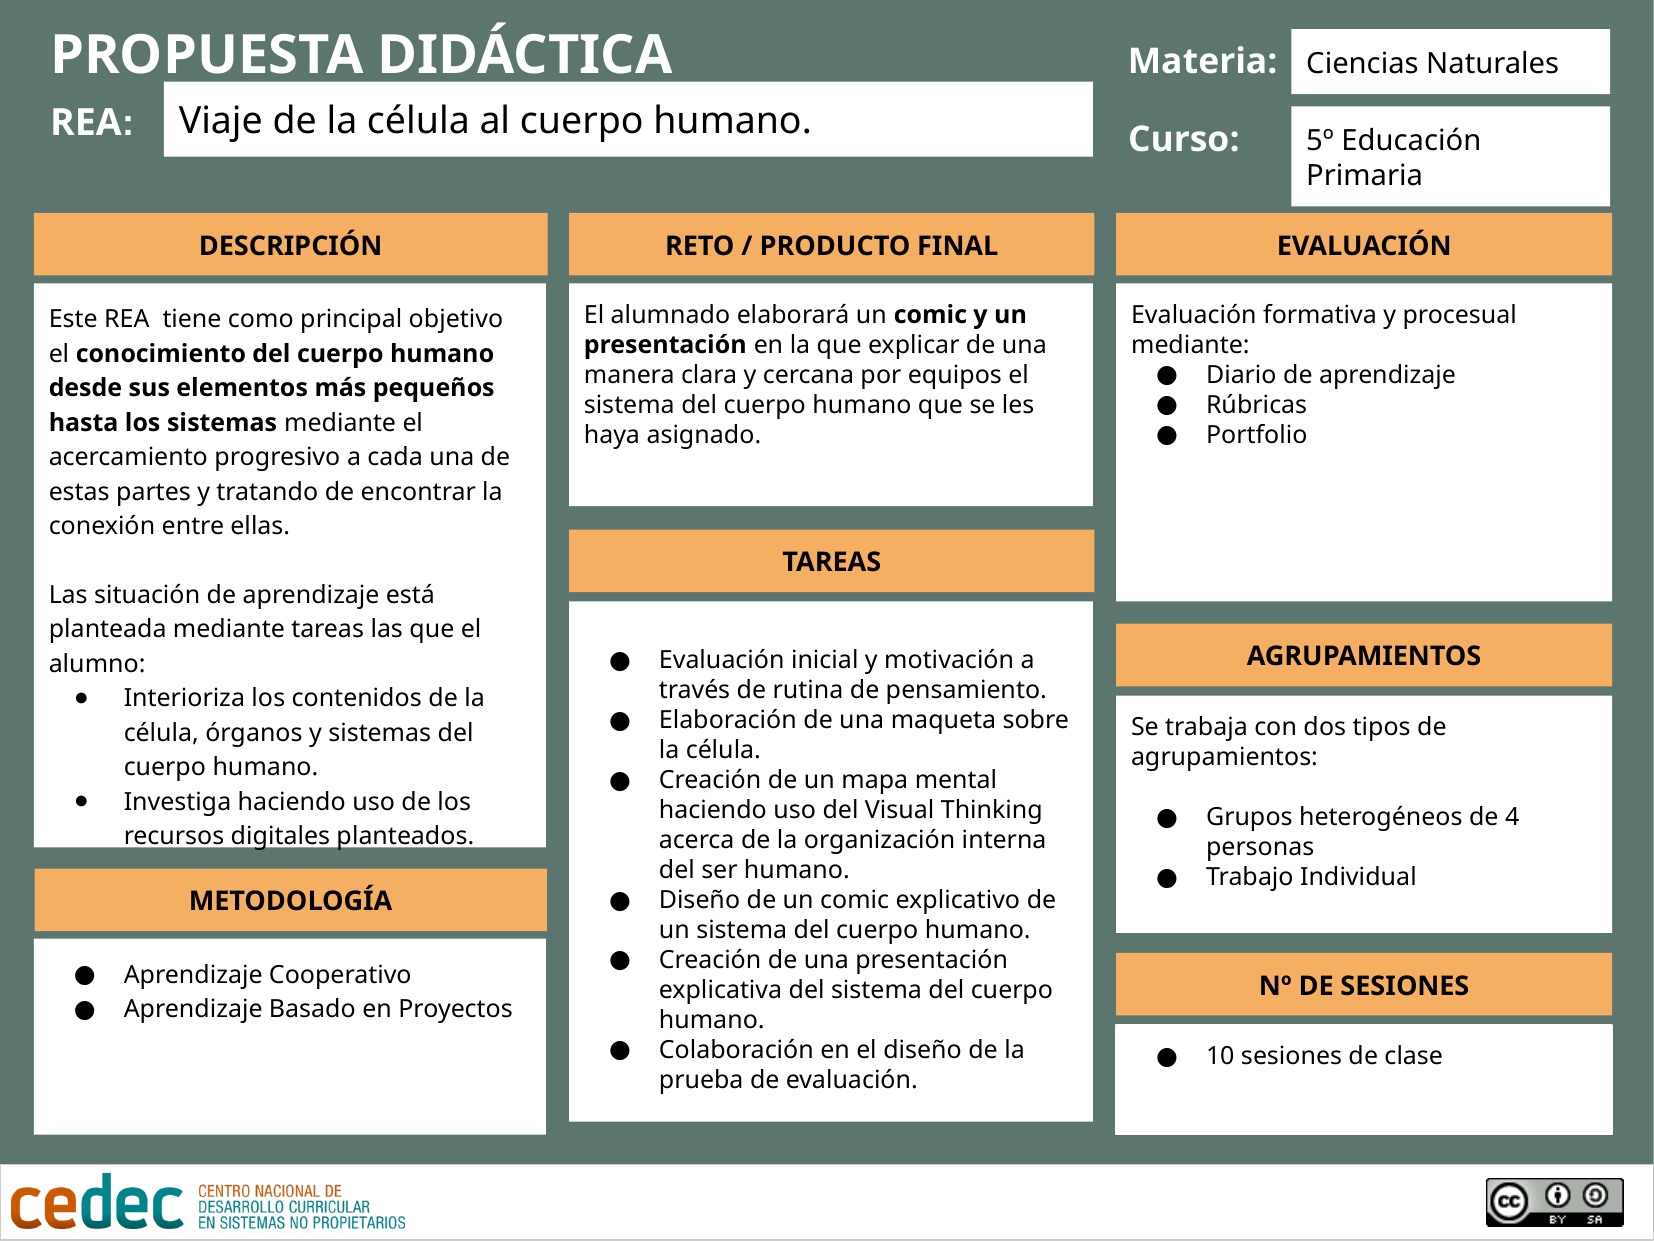

PROPUESTA DIDÁCTICA
Ciencias Naturales
Materia:
Viaje de la célula al cuerpo humano.
REA:
5º Educación Primaria
Curso:
DESCRIPCIÓN
RETO / PRODUCTO FINAL
EVALUACIÓN
Este REA tiene como principal objetivo el conocimiento del cuerpo humano desde sus elementos más pequeños hasta los sistemas mediante el acercamiento progresivo a cada una de estas partes y tratando de encontrar la conexión entre ellas.
Las situación de aprendizaje está planteada mediante tareas las que el alumno:
Interioriza los contenidos de la célula, órganos y sistemas del cuerpo humano.
Investiga haciendo uso de los recursos digitales planteados.
El alumnado elaborará un comic y un presentación en la que explicar de una manera clara y cercana por equipos el sistema del cuerpo humano que se les haya asignado.
Evaluación formativa y procesual mediante:
Diario de aprendizaje
Rúbricas
Portfolio
TAREAS
Evaluación inicial y motivación a través de rutina de pensamiento.
Elaboración de una maqueta sobre la célula.
Creación de un mapa mental haciendo uso del Visual Thinking acerca de la organización interna del ser humano.
Diseño de un comic explicativo de un sistema del cuerpo humano.
Creación de una presentación explicativa del sistema del cuerpo humano.
Colaboración en el diseño de la prueba de evaluación.
AGRUPAMIENTOS
Se trabaja con dos tipos de agrupamientos:
Grupos heterogéneos de 4 personas
Trabajo Individual
METODOLOGÍA
Aprendizaje Cooperativo
Aprendizaje Basado en Proyectos
Nº DE SESIONES
10 sesiones de clase